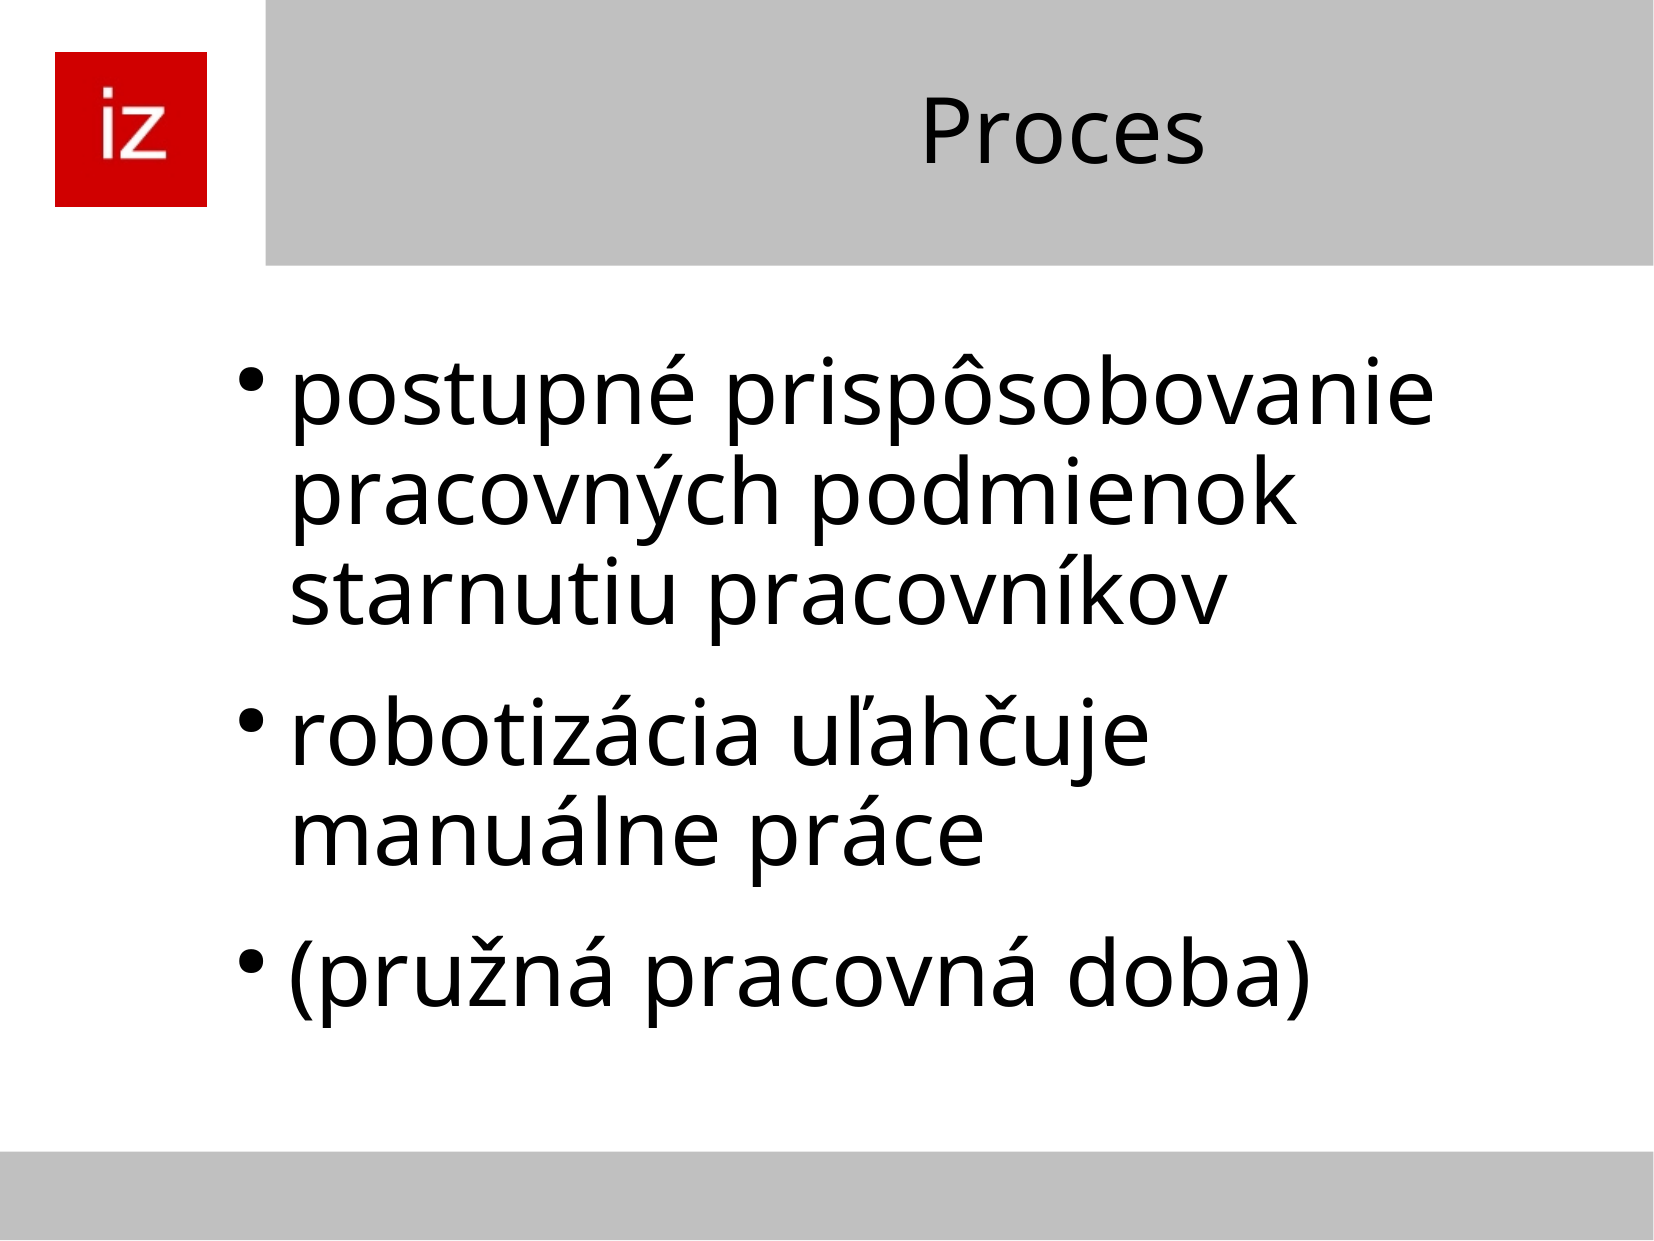

# Proces
postupné prispôsobovanie pracovných podmienok starnutiu pracovníkov
robotizácia uľahčuje manuálne práce
(pružná pracovná doba)